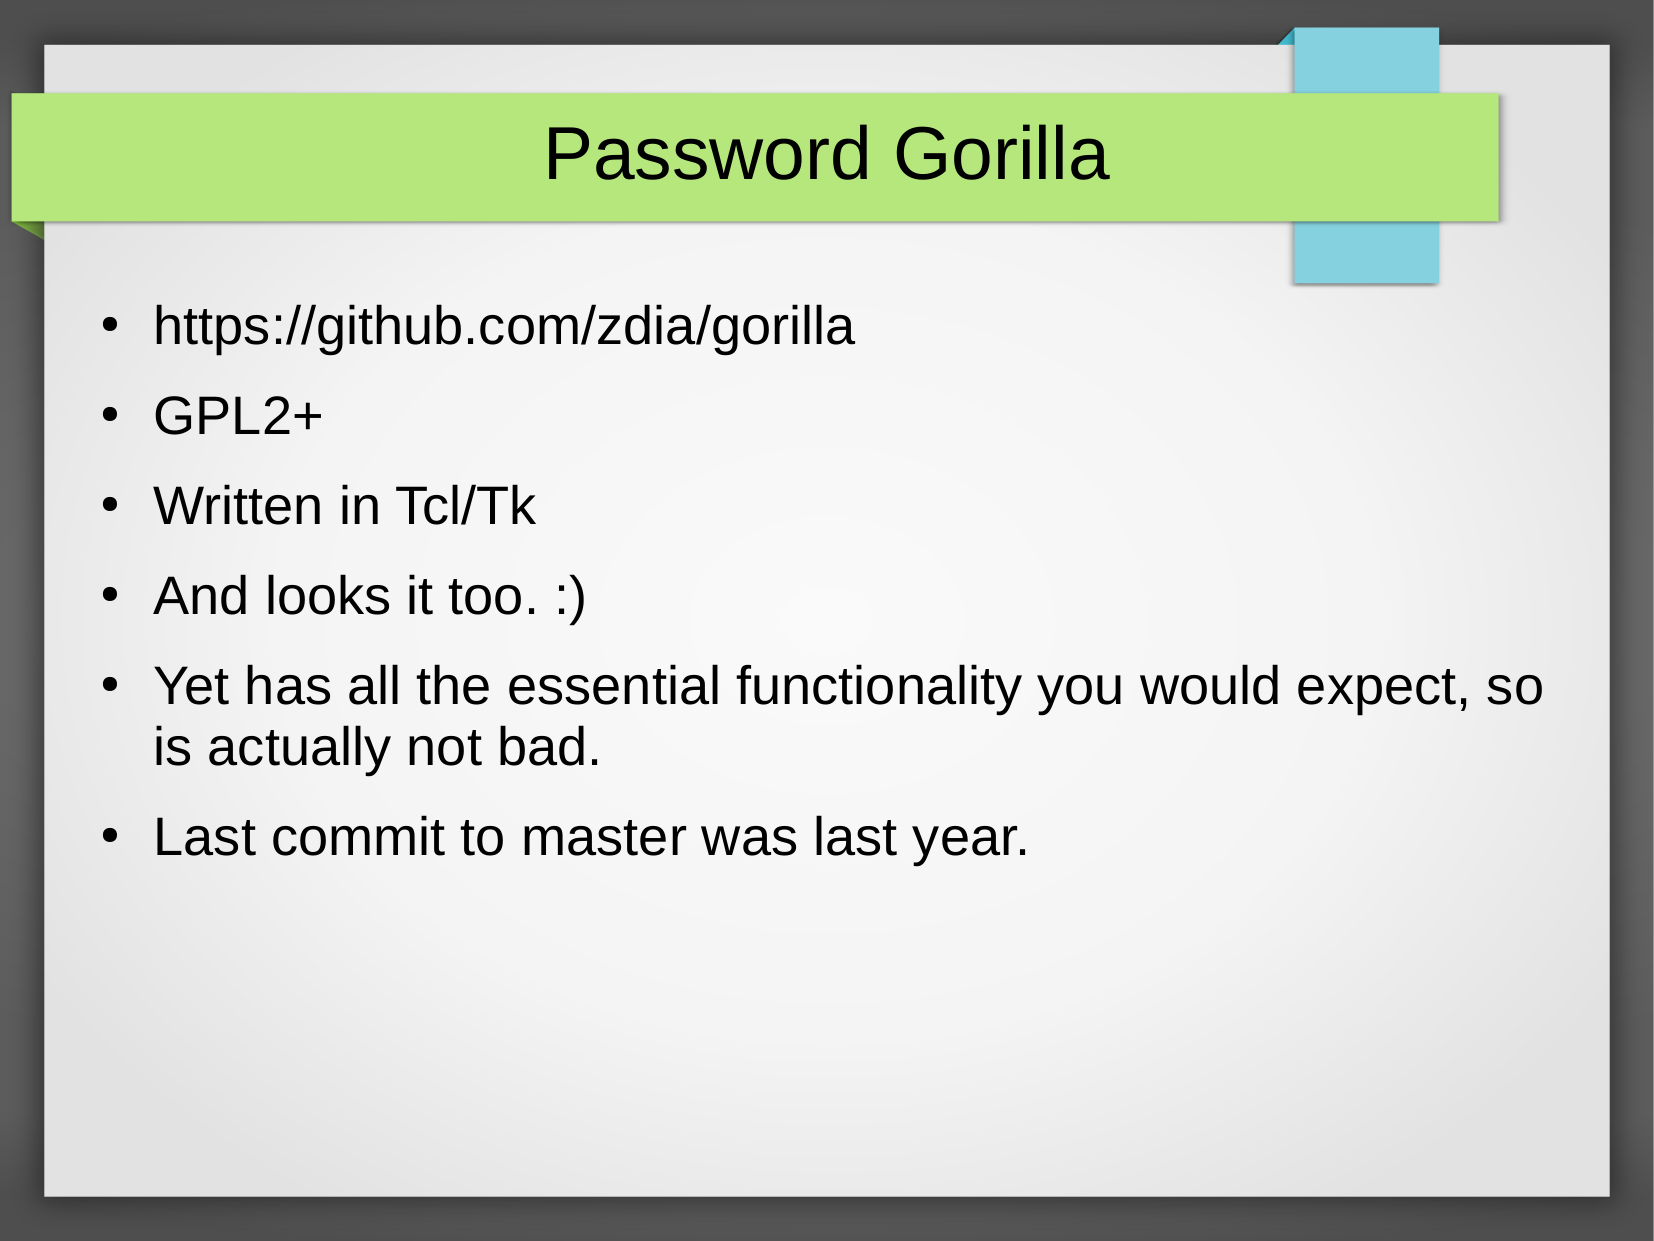

# Password Gorilla
https://github.com/zdia/gorilla
GPL2+
Written in Tcl/Tk
And looks it too. :)
Yet has all the essential functionality you would expect, so is actually not bad.
Last commit to master was last year.